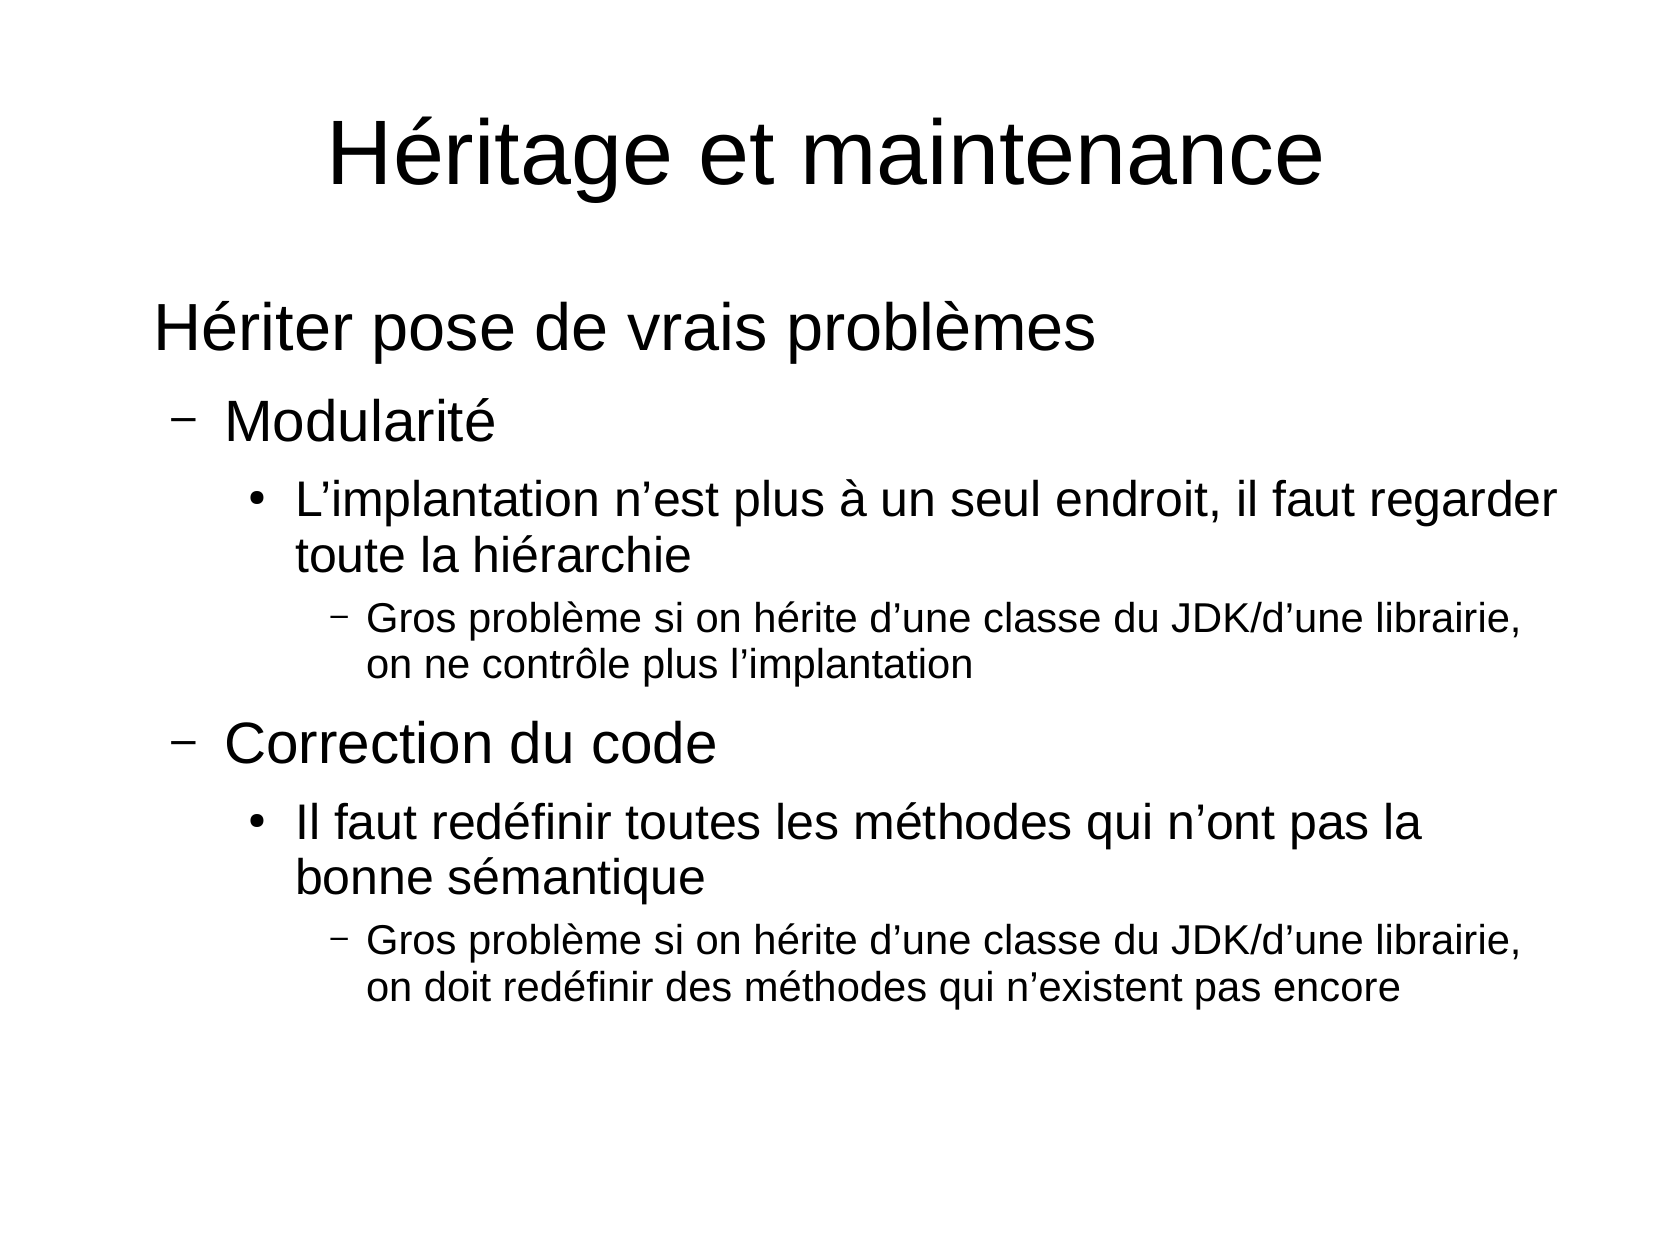

# Héritage et maintenance
Hériter pose de vrais problèmes
Modularité
L’implantation n’est plus à un seul endroit, il faut regarder toute la hiérarchie
Gros problème si on hérite d’une classe du JDK/d’une librairie, on ne contrôle plus l’implantation
Correction du code
Il faut redéfinir toutes les méthodes qui n’ont pas la bonne sémantique
Gros problème si on hérite d’une classe du JDK/d’une librairie, on doit redéfinir des méthodes qui n’existent pas encore